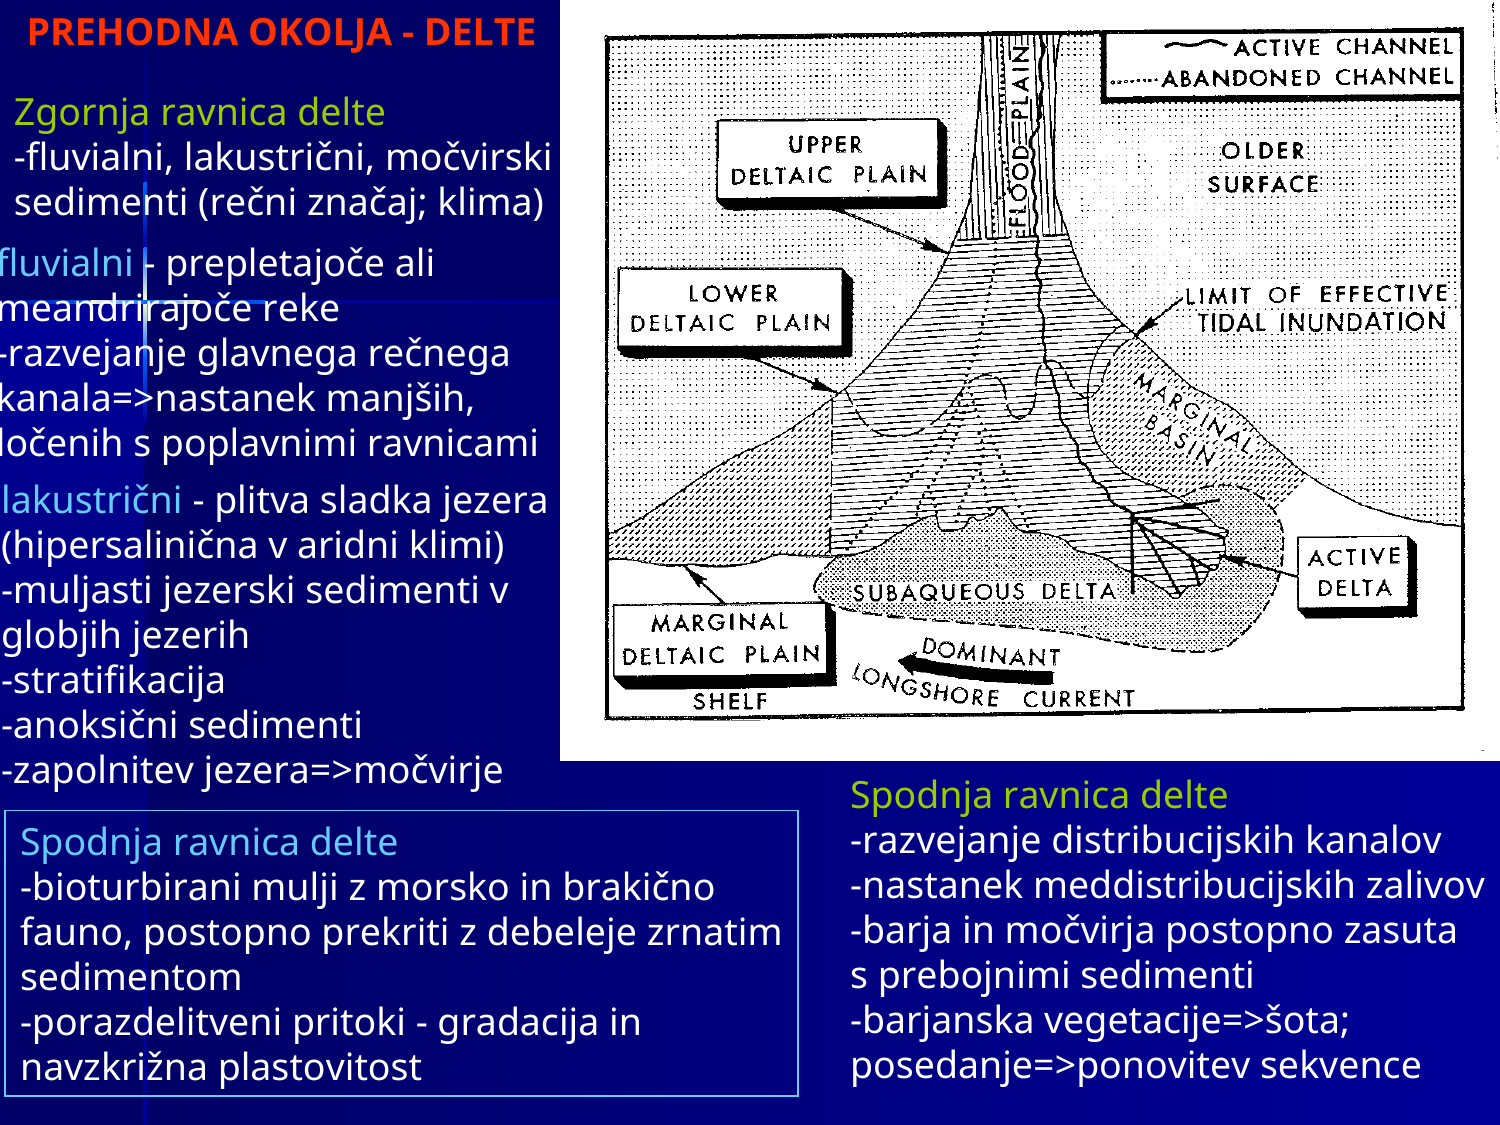

PREHODNA OKOLJA - DELTE
Zgornja ravnica delte
-fluvialni, lakustrični, močvirski
sedimenti (rečni značaj; klima)
fluvialni - prepletajoče ali
meandrirajoče reke
-razvejanje glavnega rečnega
kanala=>nastanek manjših,
ločenih s poplavnimi ravnicami
lakustrični - plitva sladka jezera
(hipersalinična v aridni klimi)
-muljasti jezerski sedimenti v
globjih jezerih
-stratifikacija
-anoksični sedimenti
-zapolnitev jezera=>močvirje
Spodnja ravnica delte
-razvejanje distribucijskih kanalov
-nastanek meddistribucijskih zalivov
-barja in močvirja postopno zasuta
s prebojnimi sedimenti
-barjanska vegetacije=>šota;
posedanje=>ponovitev sekvence
Spodnja ravnica delte
-bioturbirani mulji z morsko in brakično
fauno, postopno prekriti z debeleje zrnatim
sedimentom
-porazdelitveni pritoki - gradacija in
navzkrižna plastovitost